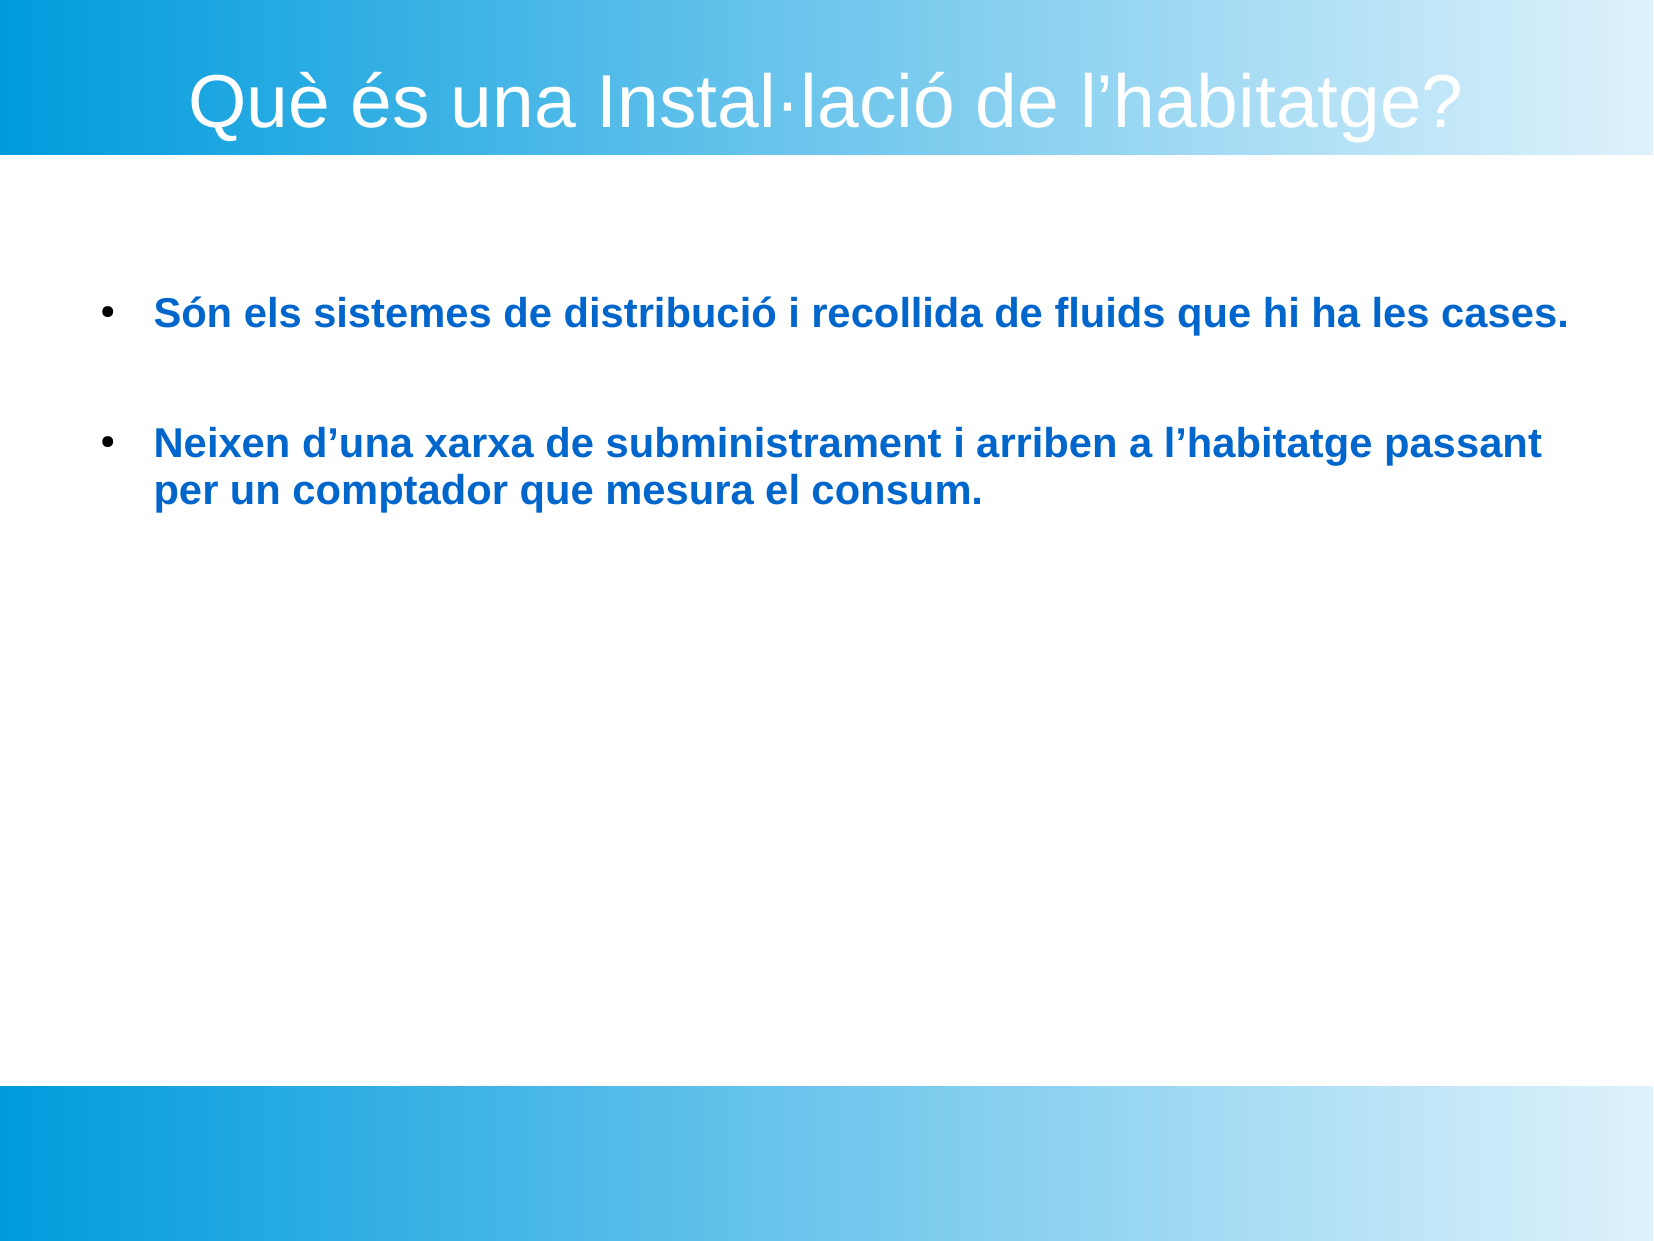

# Què és una Instal·lació de l’habitatge?
Són els sistemes de distribució i recollida de fluids que hi ha les cases.
Neixen d’una xarxa de subministrament i arriben a l’habitatge passant per un comptador que mesura el consum.